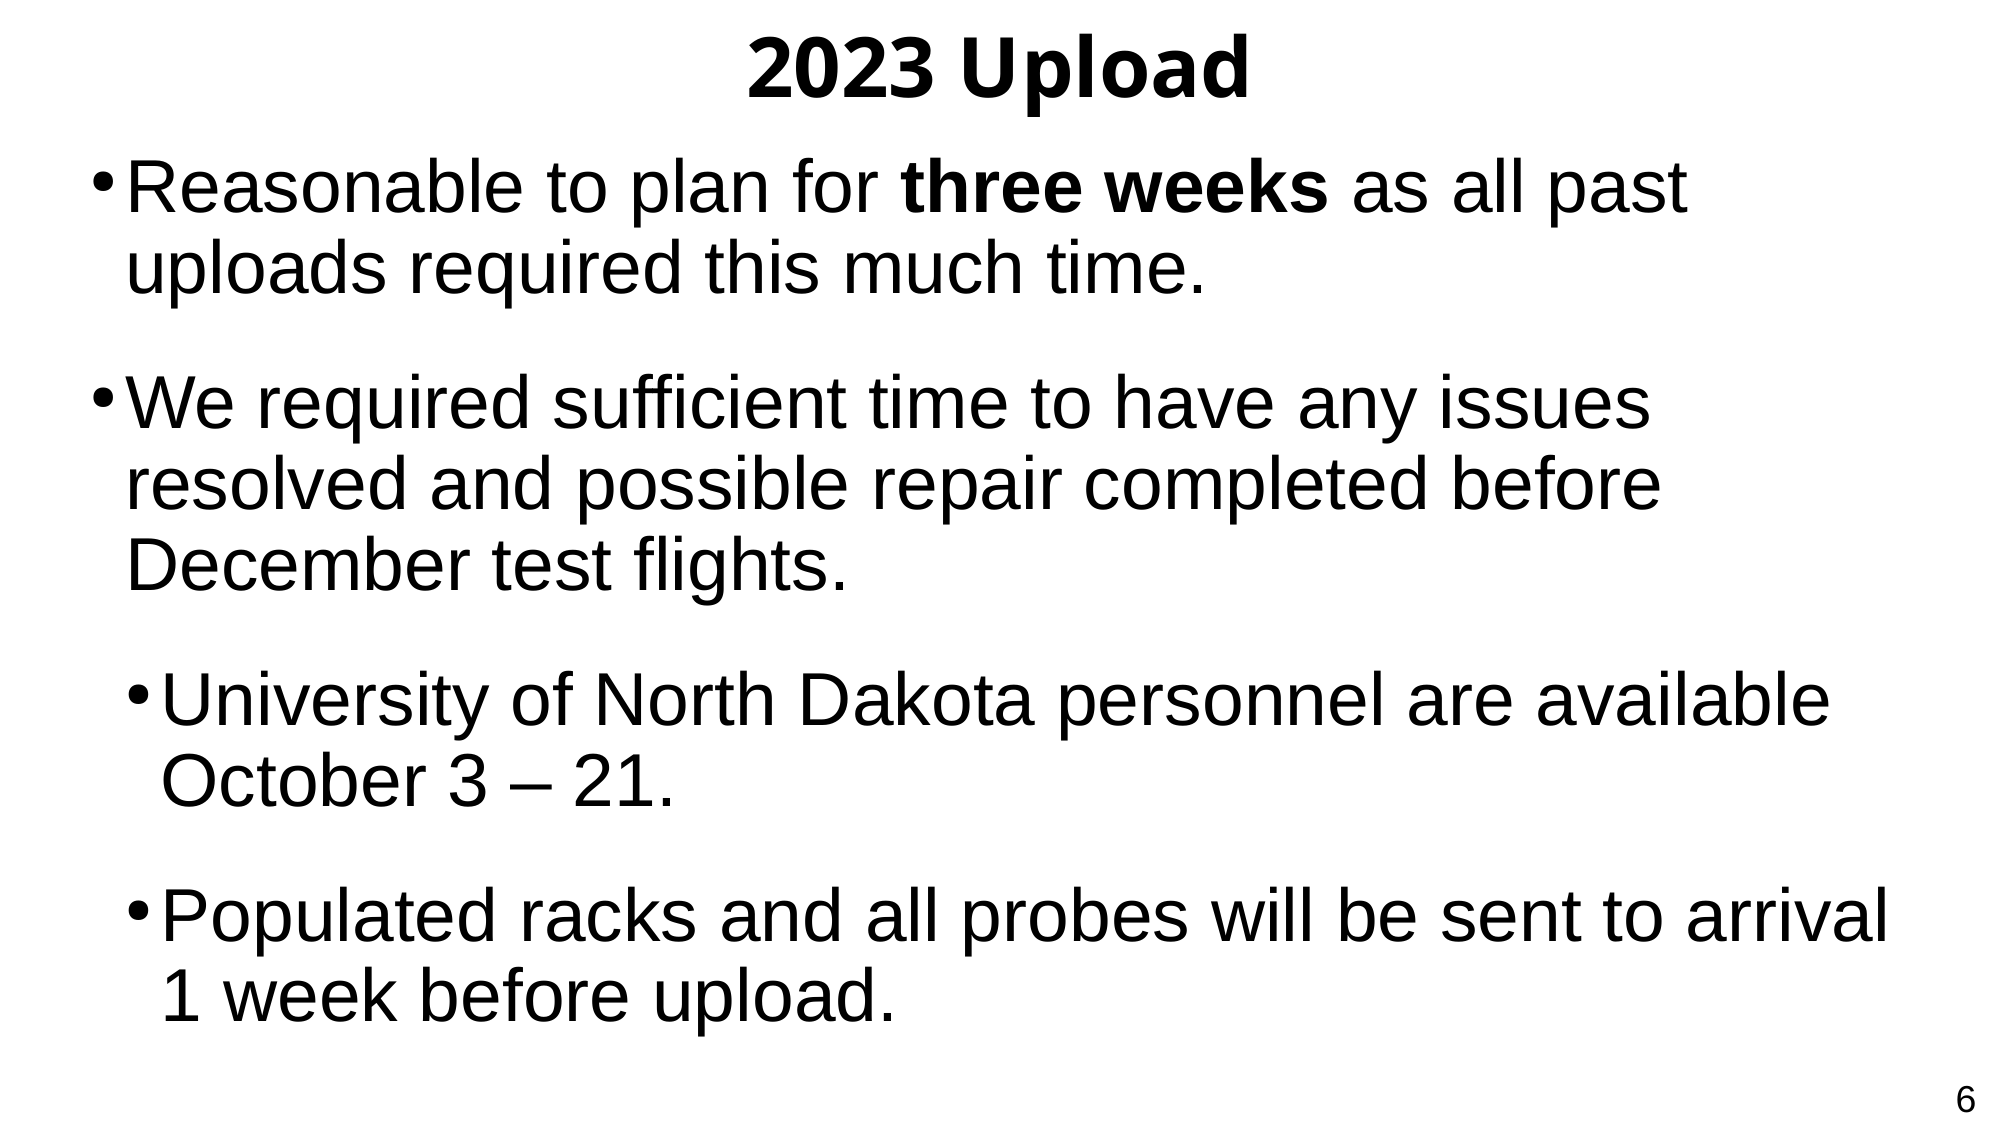

2023 Upload
Reasonable to plan for three weeks as all past uploads required this much time.
We required sufficient time to have any issues resolved and possible repair completed before December test flights.
University of North Dakota personnel are available October 3 – 21.
Populated racks and all probes will be sent to arrival 1 week before upload.